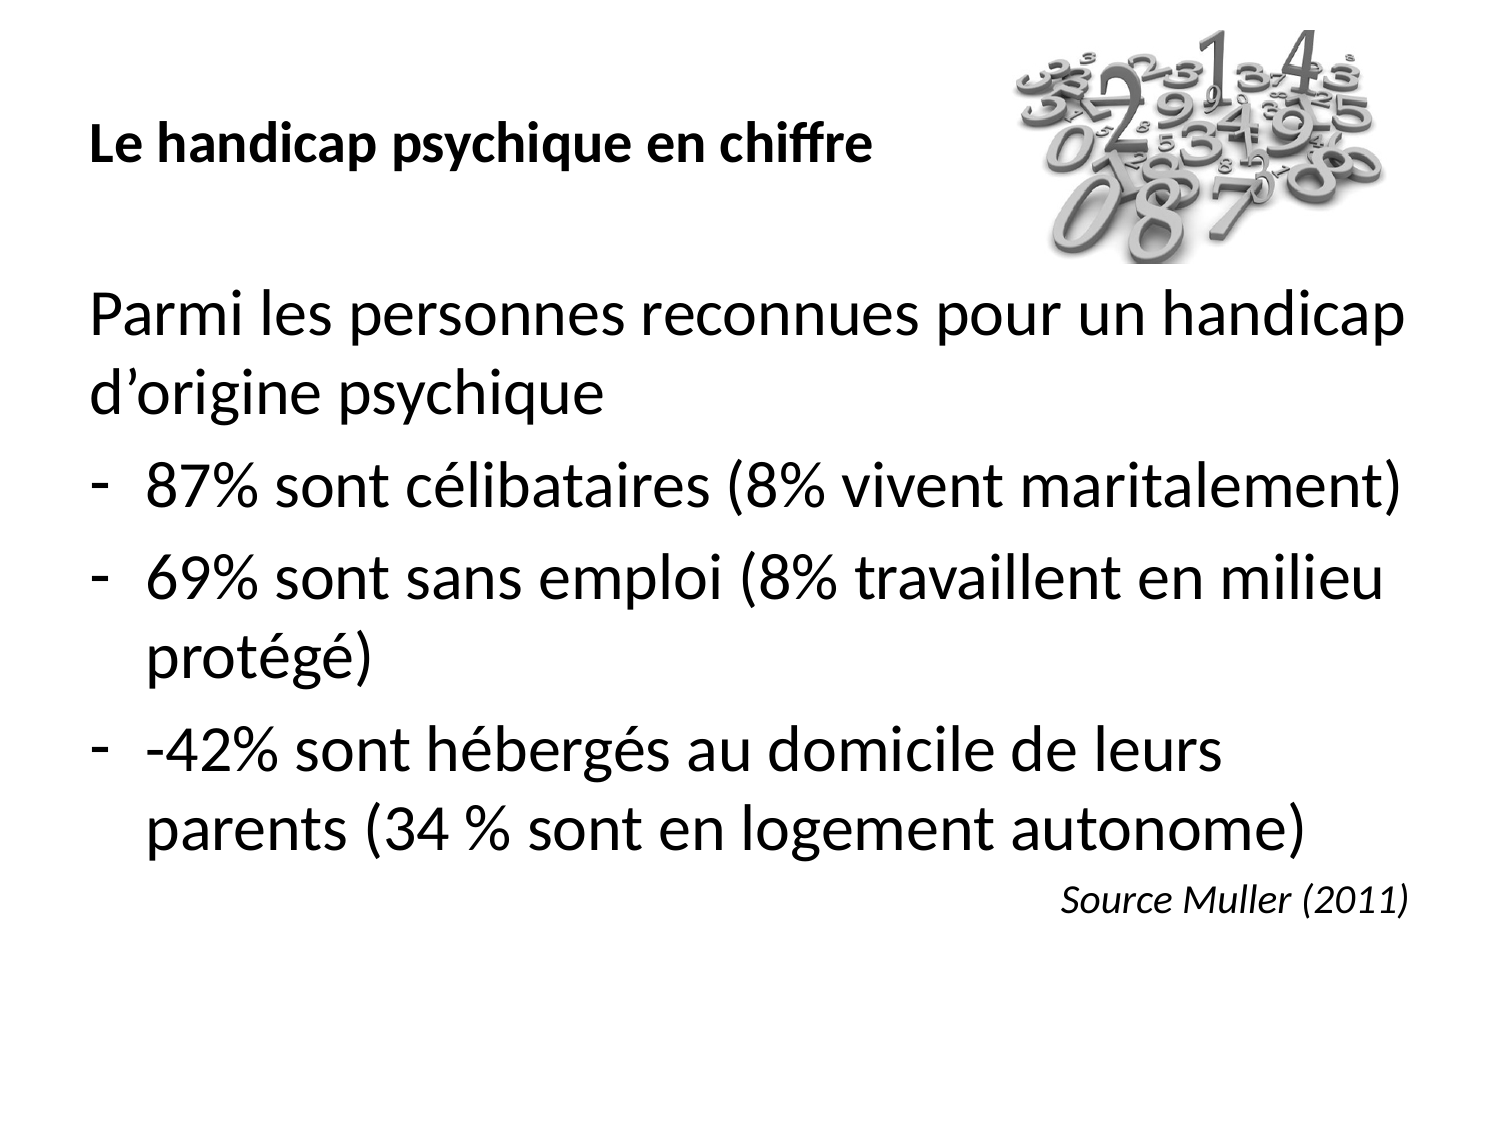

# Le handicap psychique en chiffre
Parmi les personnes reconnues pour un handicap d’origine psychique
87% sont célibataires (8% vivent maritalement)
69% sont sans emploi (8% travaillent en milieu protégé)
-42% sont hébergés au domicile de leurs parents (34 % sont en logement autonome)
Source Muller (2011)